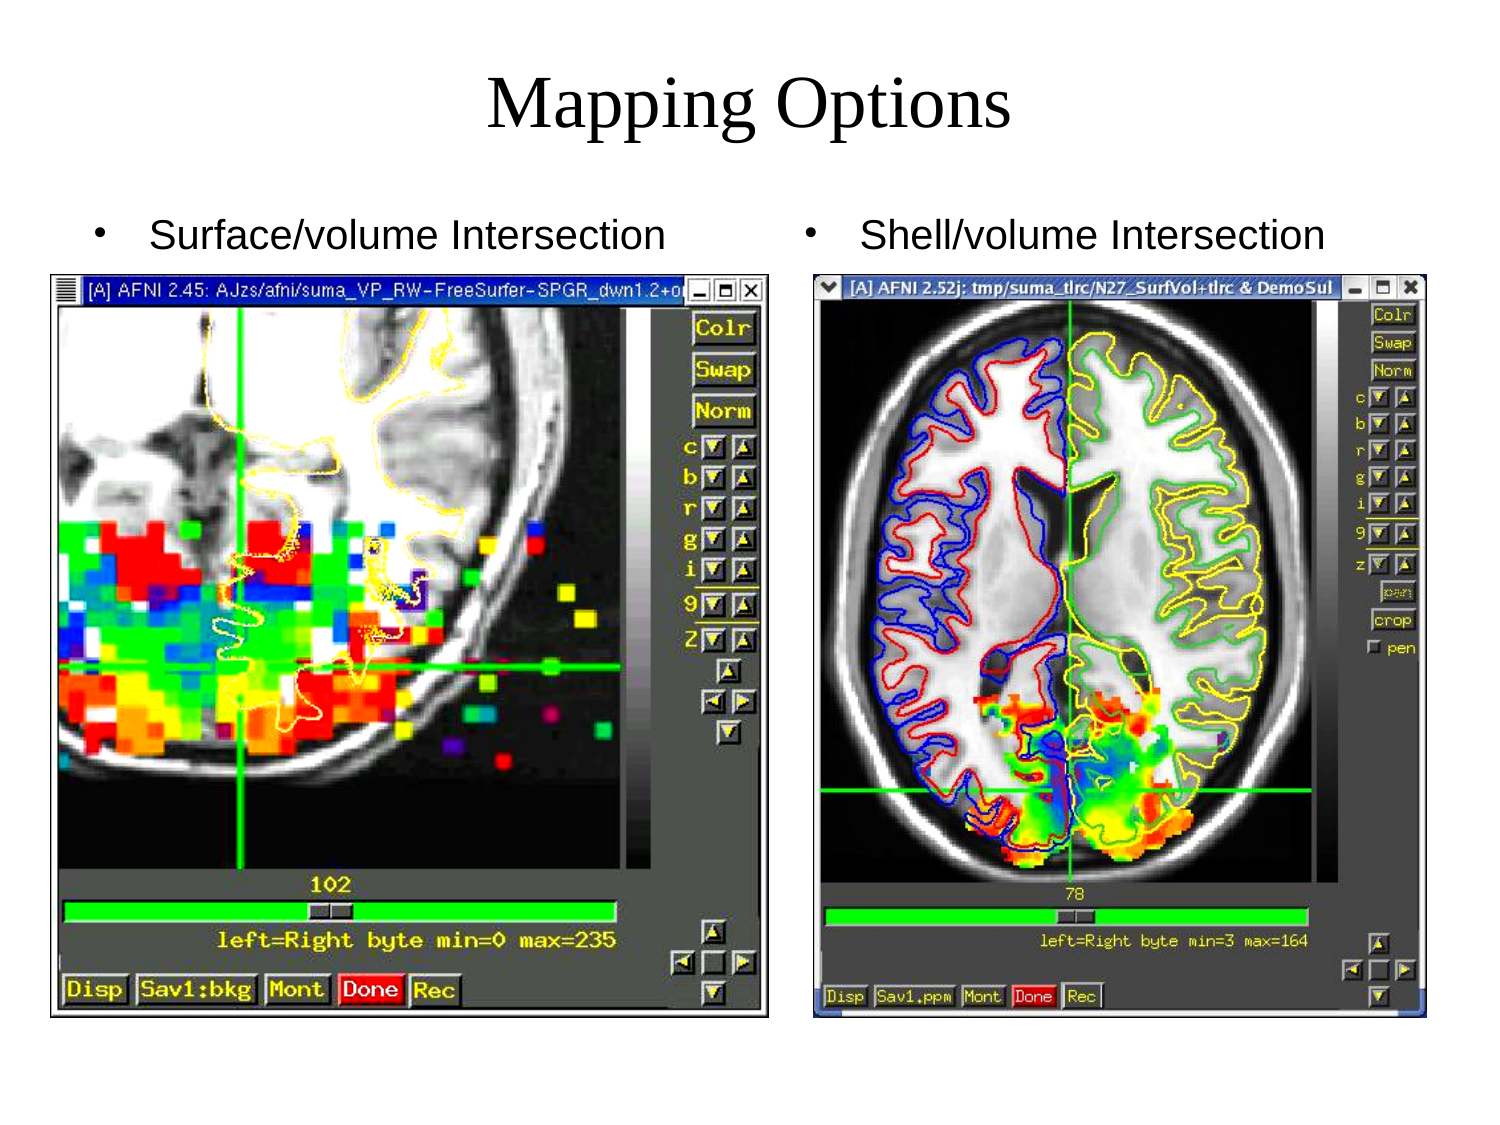

# Mapping Options
Surface/volume Intersection
Shell/volume Intersection